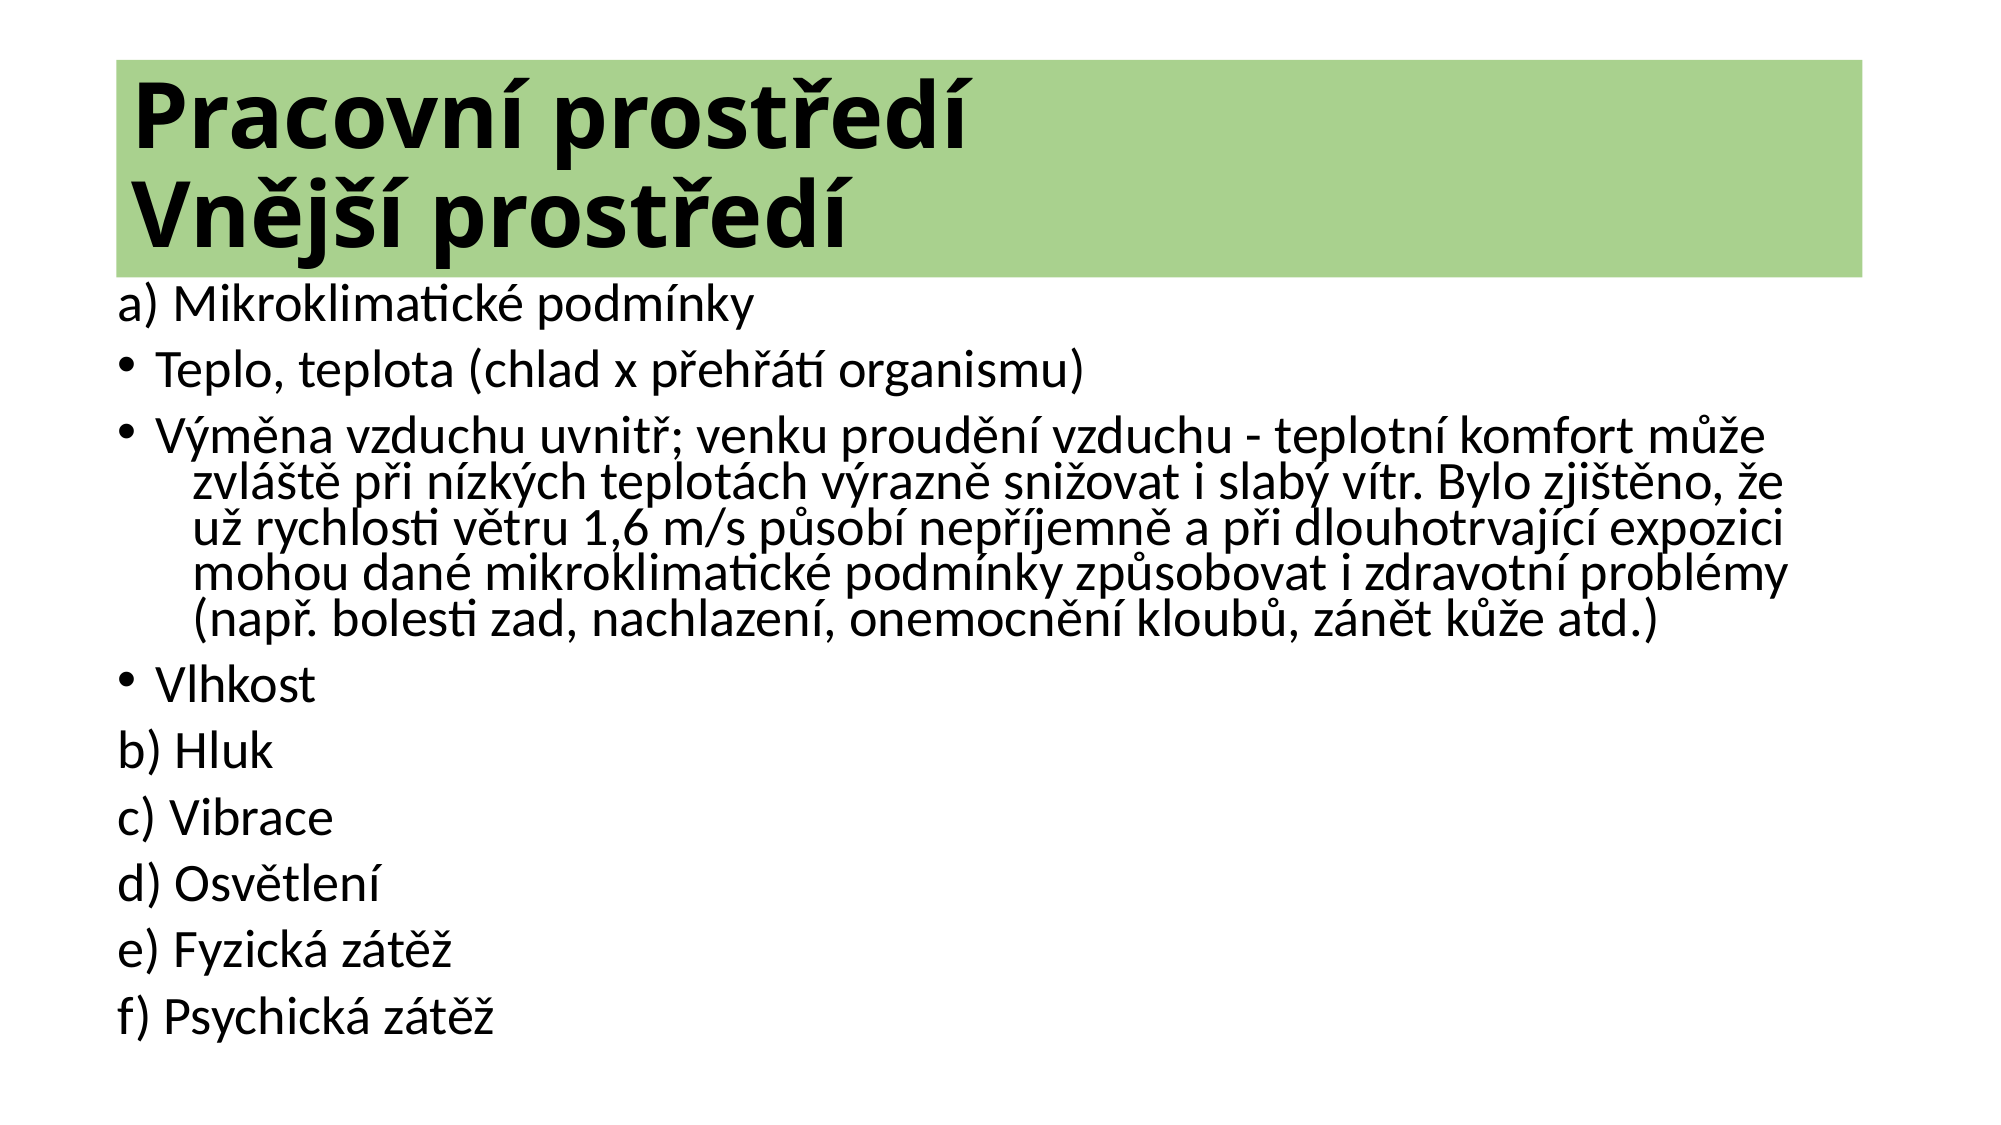

# Pracovní prostředí Vnější prostředí
a) Mikroklimatické podmínky
Teplo, teplota (chlad x přehřátí organismu)
Výměna vzduchu uvnitř; venku proudění vzduchu - teplotní komfort může zvláště při nízkých teplotách výrazně snižovat i slabý vítr. Bylo zjištěno, že už rychlosti větru 1,6 m/s působí nepříjemně a při dlouhotrvající expozici mohou dané mikroklimatické podmínky způsobovat i zdravotní problémy (např. bolesti zad, nachlazení, onemocnění kloubů, zánět kůže atd.)
Vlhkost
b) Hluk
c) Vibrace
d) Osvětlení
e) Fyzická zátěž
f) Psychická zátěž